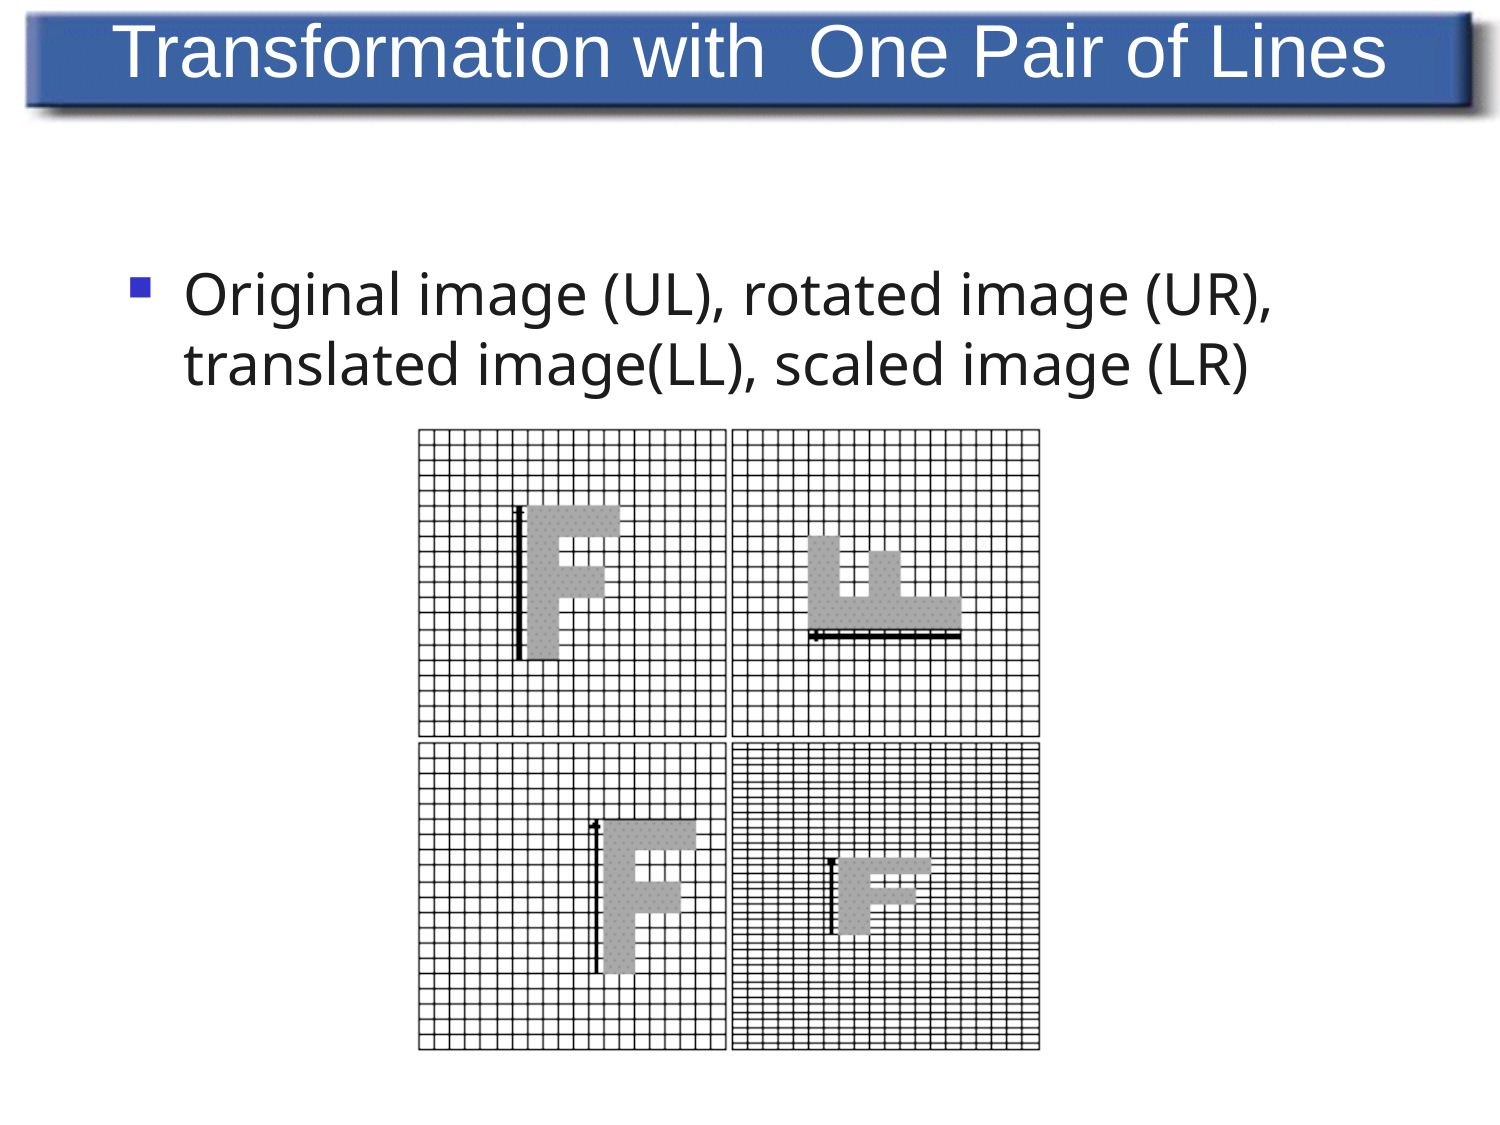

# Transformation with One Pair of Lines
Original image (UL), rotated image (UR), translated image(LL), scaled image (LR)